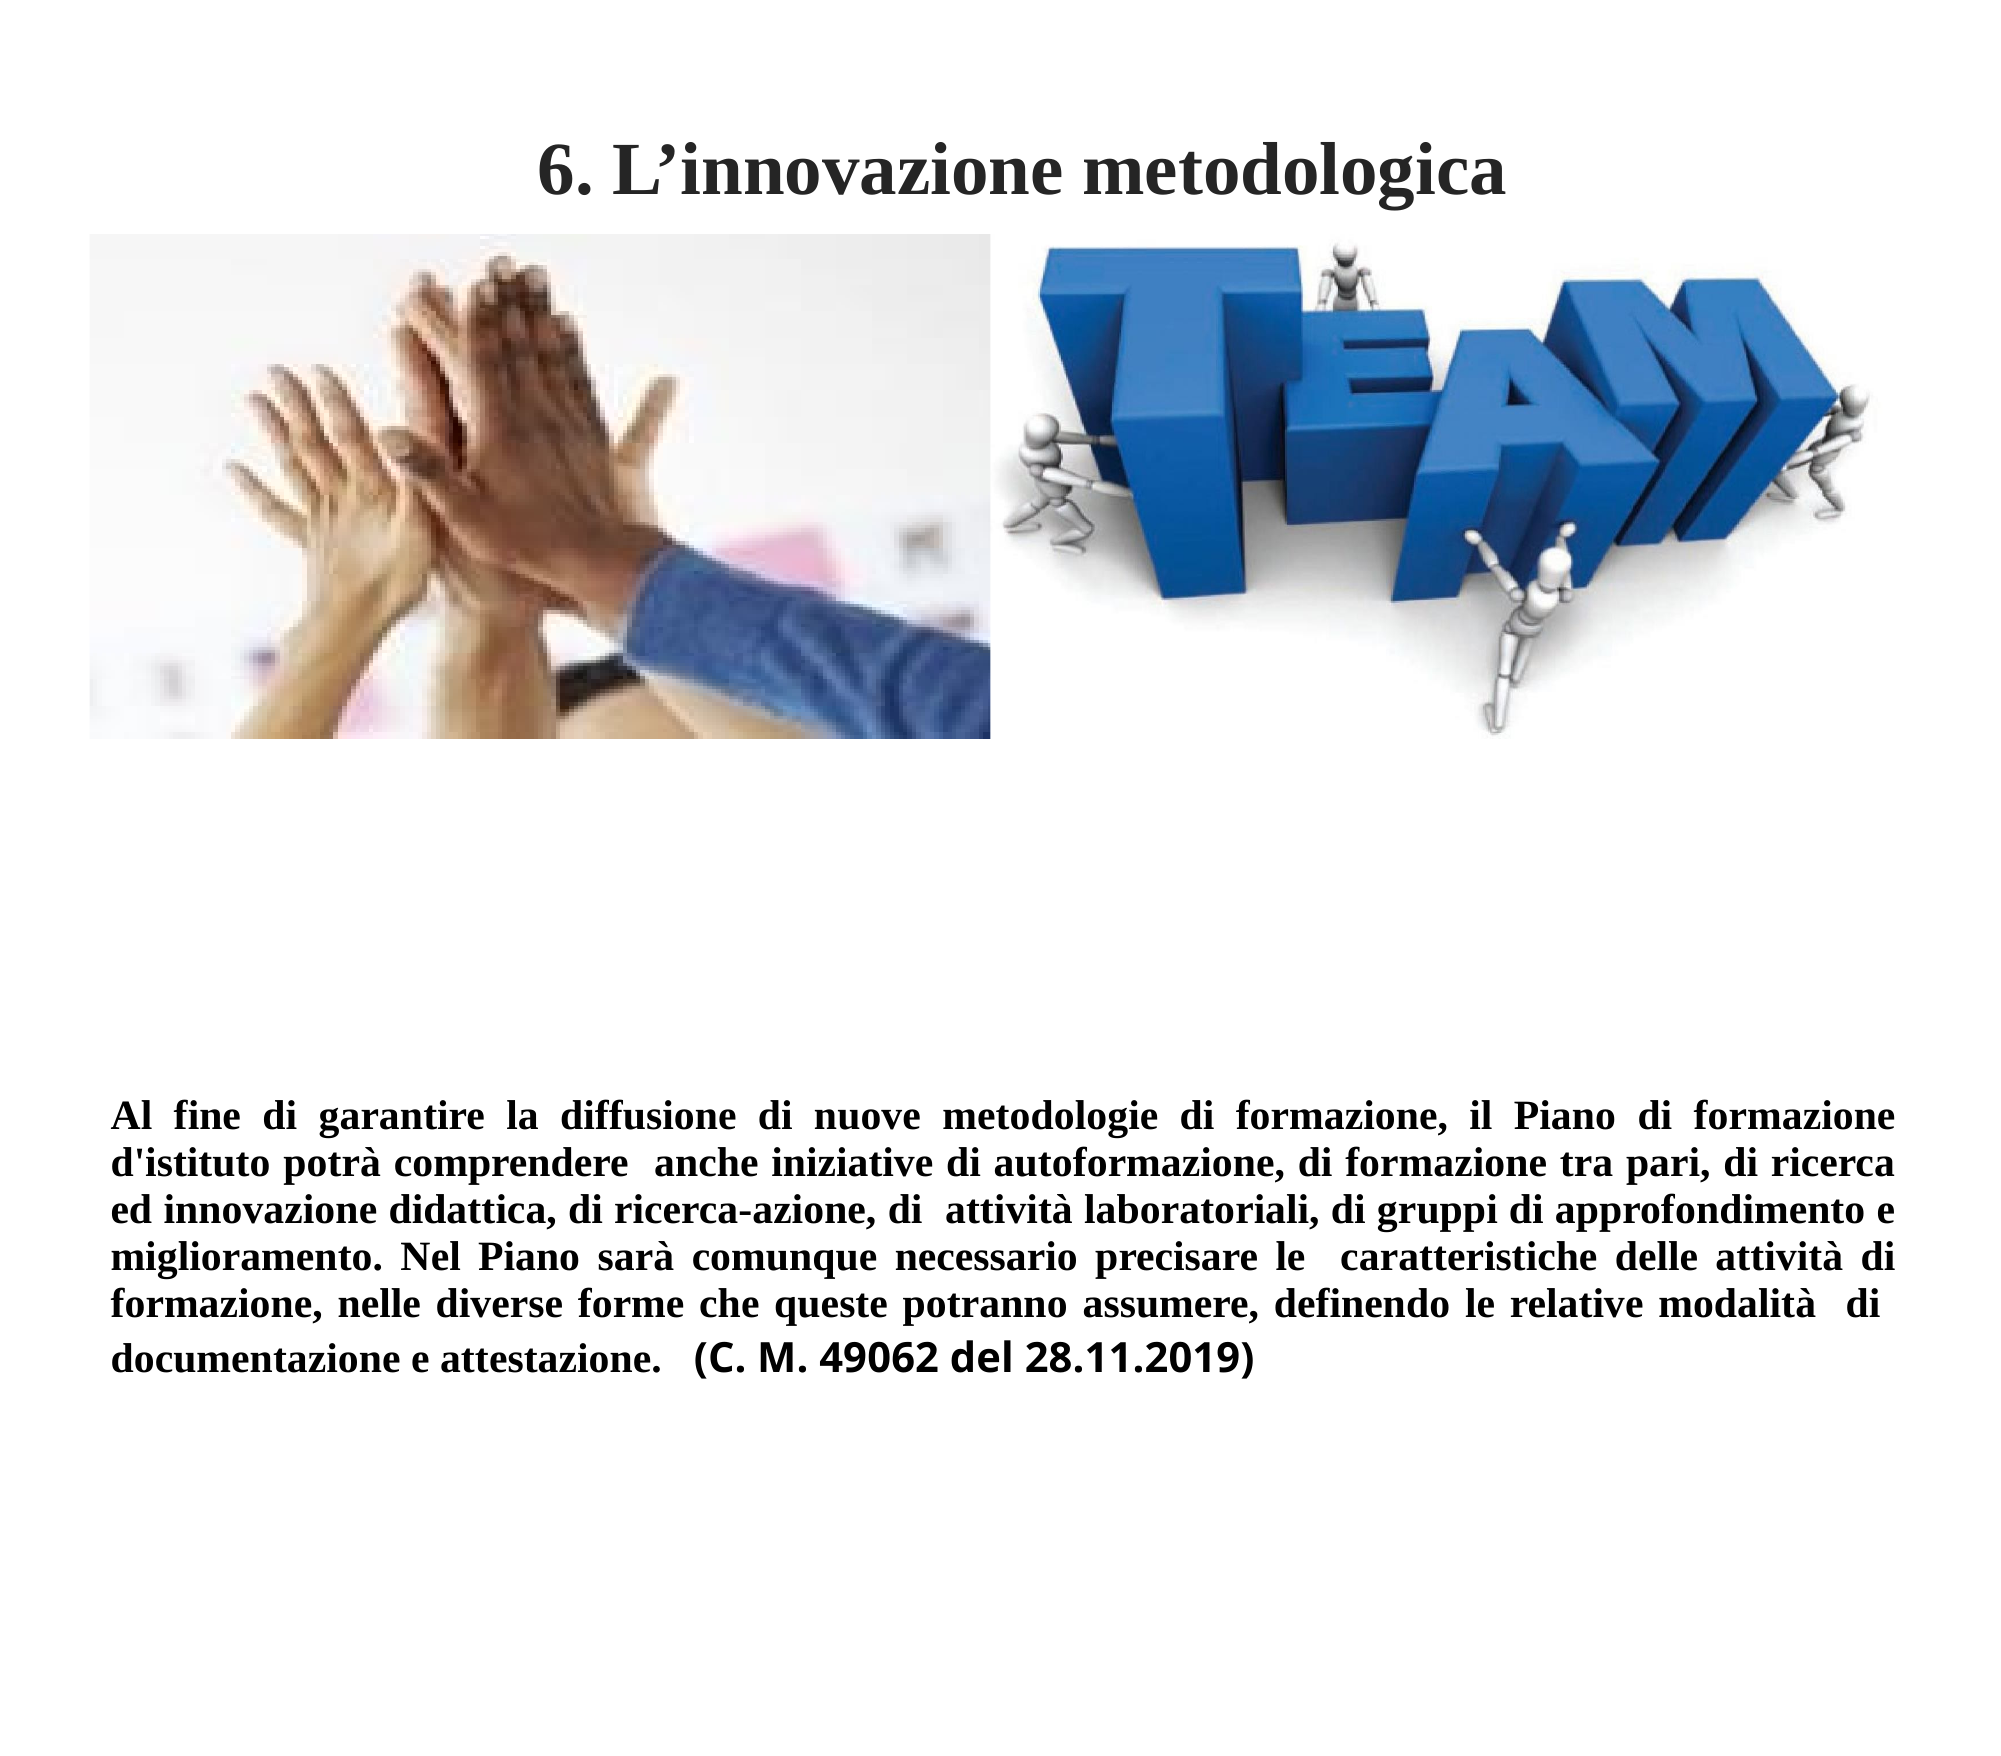

# 6. L’innovazione metodologica
Al fine di garantire la diffusione di nuove metodologie di formazione, il Piano di formazione d'istituto potrà comprendere anche iniziative di autoformazione, di formazione tra pari, di ricerca ed innovazione didattica, di ricerca-azione, di attività laboratoriali, di gruppi di approfondimento e miglioramento. Nel Piano sarà comunque necessario precisare le caratteristiche delle attività di formazione, nelle diverse forme che queste potranno assumere, definendo le relative modalità di documentazione e attestazione. (C. M. 49062 del 28.11.2019)